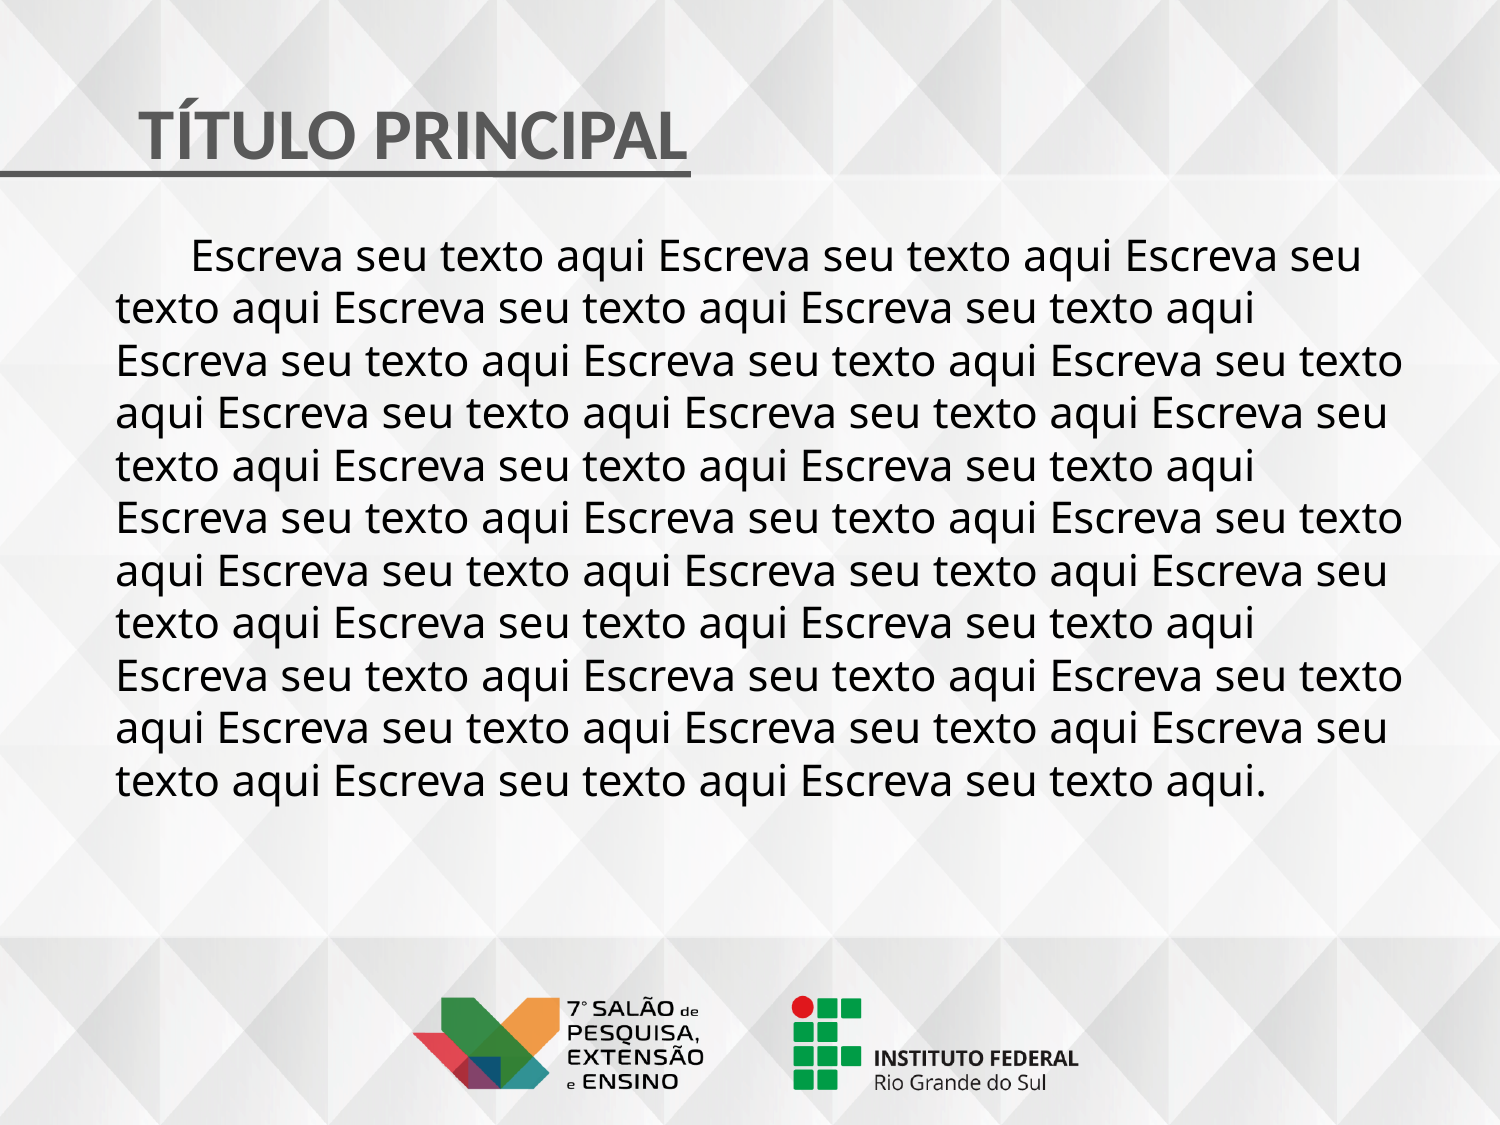

TÍTULO PRINCIPAL
#
	Escreva seu texto aqui Escreva seu texto aqui Escreva seu texto aqui Escreva seu texto aqui Escreva seu texto aqui Escreva seu texto aqui Escreva seu texto aqui Escreva seu texto aqui Escreva seu texto aqui Escreva seu texto aqui Escreva seu texto aqui Escreva seu texto aqui Escreva seu texto aqui Escreva seu texto aqui Escreva seu texto aqui Escreva seu texto aqui Escreva seu texto aqui Escreva seu texto aqui Escreva seu texto aqui Escreva seu texto aqui Escreva seu texto aqui Escreva seu texto aqui Escreva seu texto aqui Escreva seu texto aqui Escreva seu texto aqui Escreva seu texto aqui Escreva seu texto aqui Escreva seu texto aqui Escreva seu texto aqui.